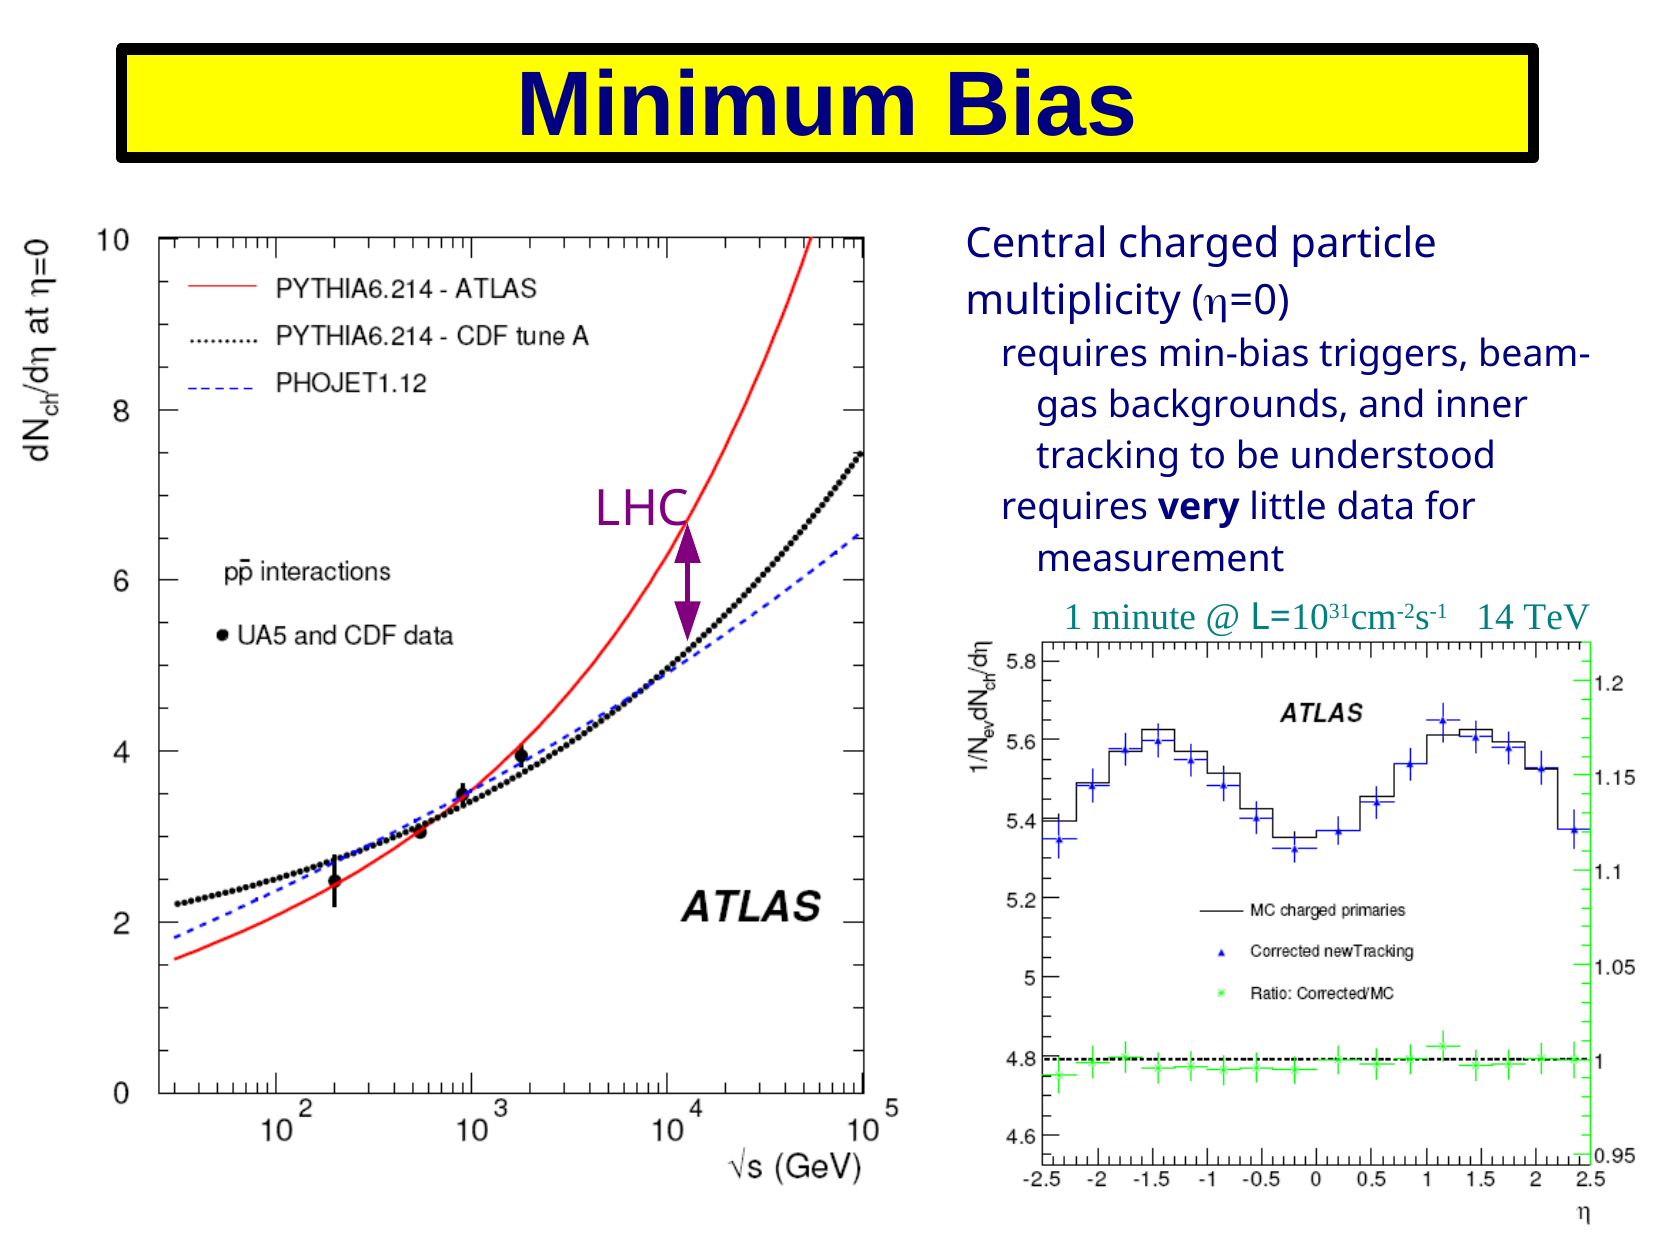

# Minimum Bias
Central charged particle multiplicity (h=0)
requires min-bias triggers, beam-gas backgrounds, and inner tracking to be understood
requires very little data for measurement
LHC
1 minute @ L=1031cm-2s-1 14 TeV
36